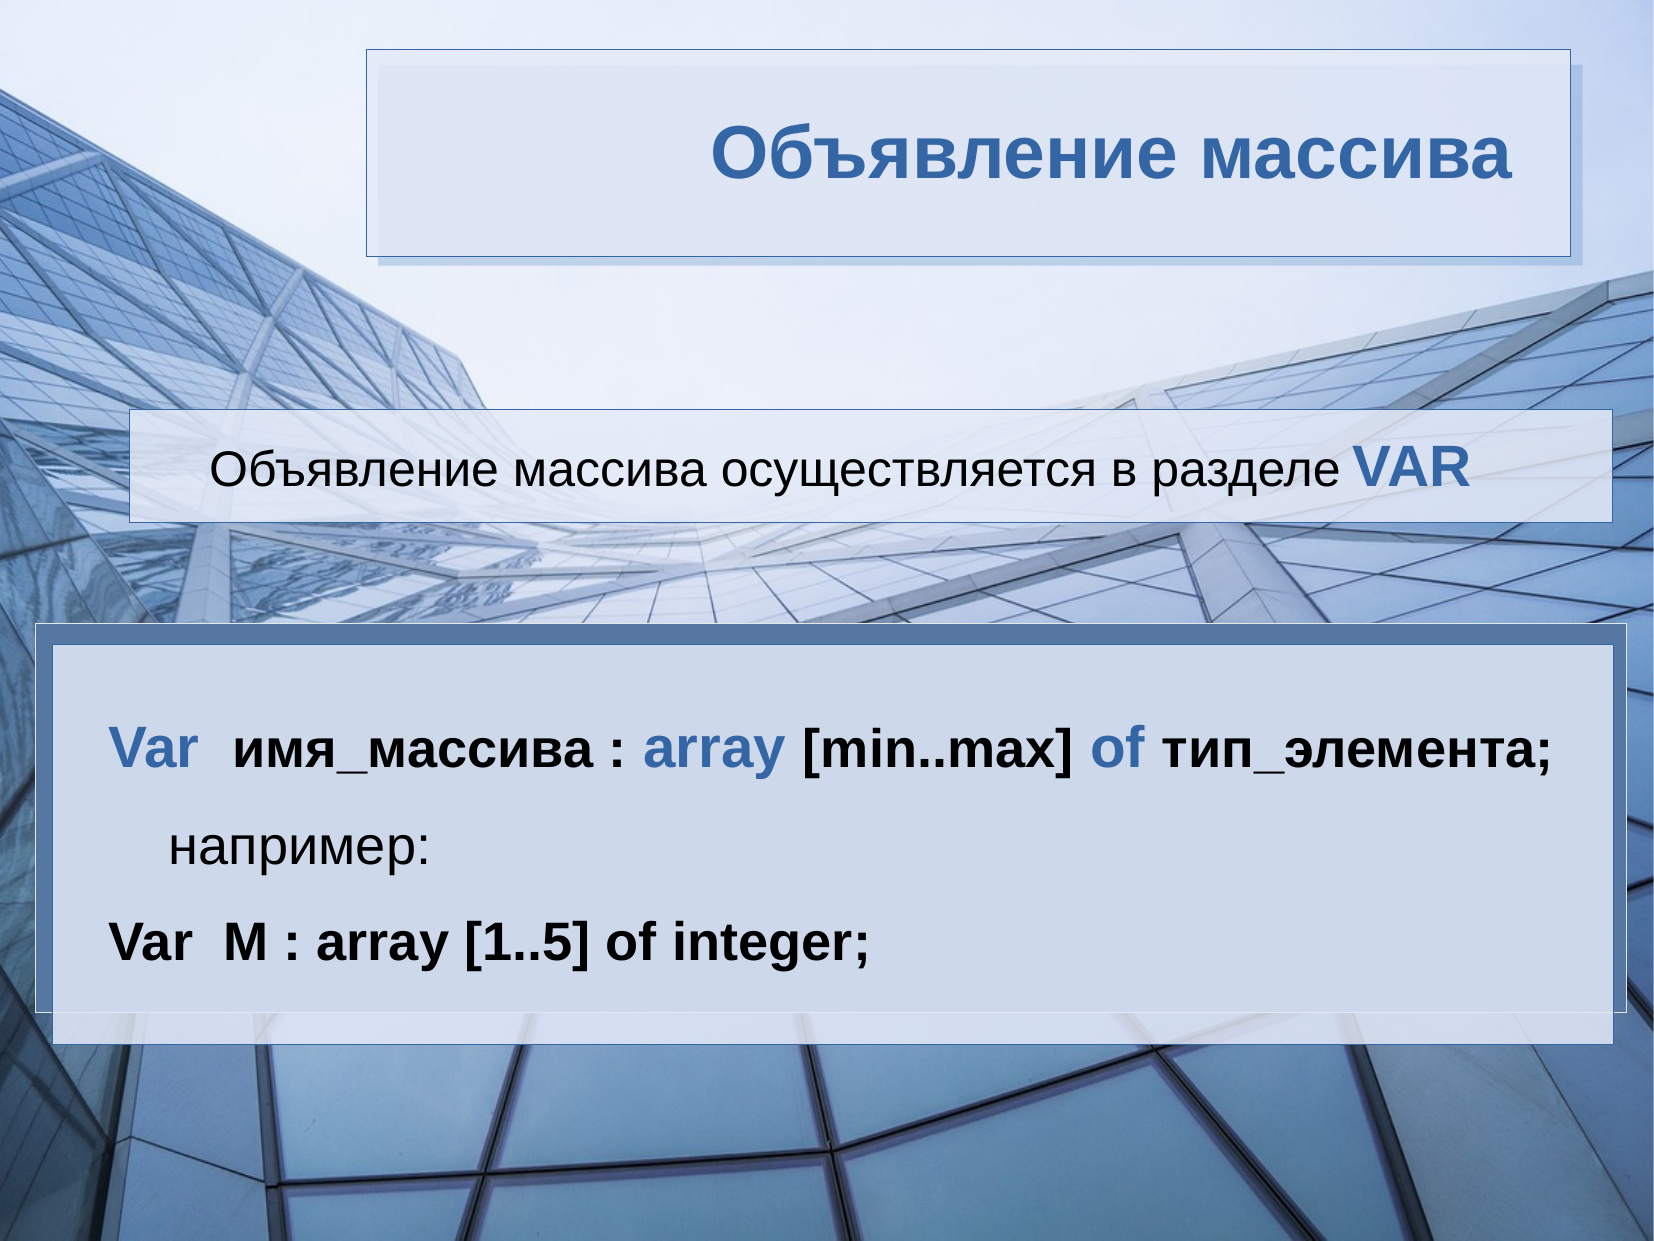

# Объявление массива
Объявление массива осуществляется в разделе VAR
Var Имя_массива : ARRAY [MIN..MAX] OF Тип_элемента;
 например:
Var М : ARRAY [1..5] OF integer;